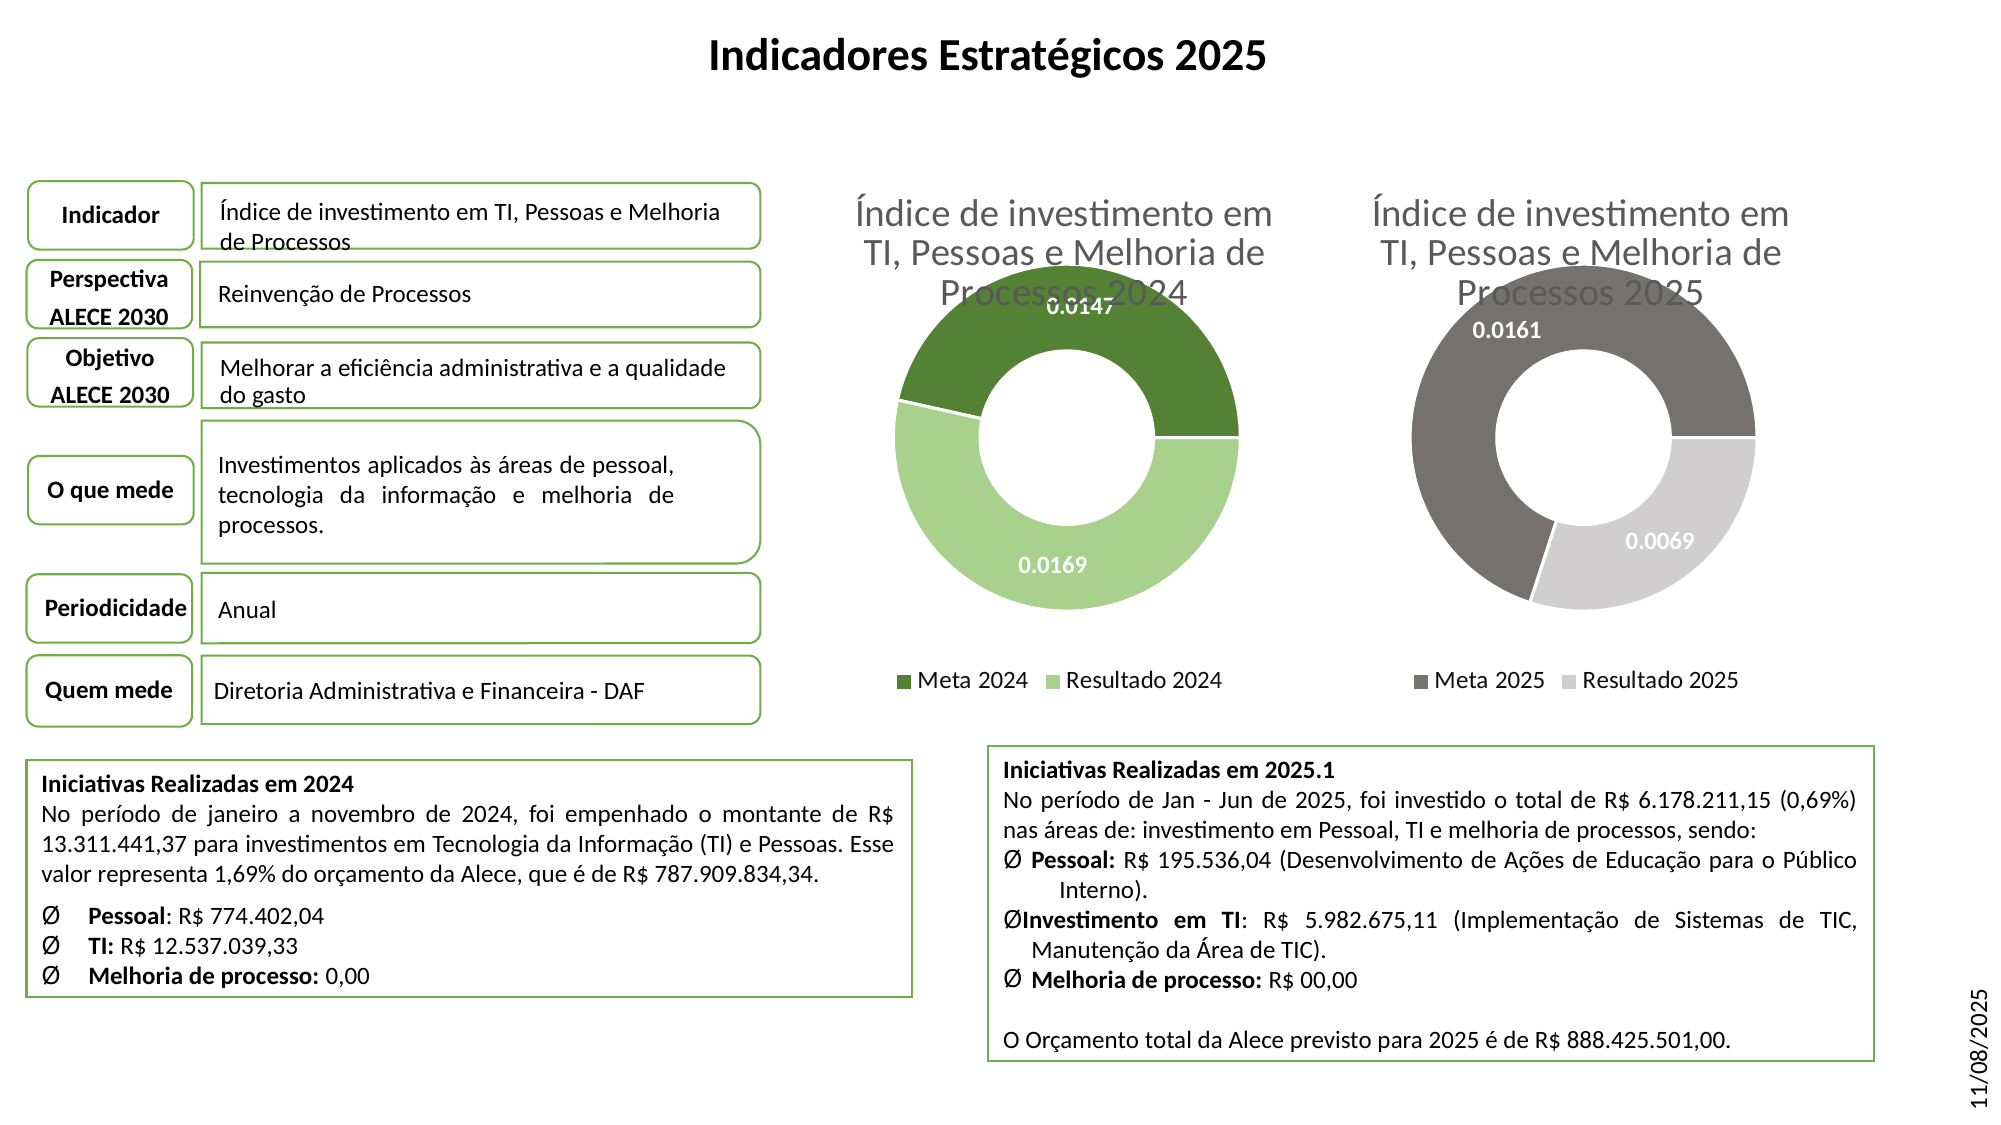

# Indicadores Estratégicos 2025
Indicador
### Chart: Índice de investimento em TI, Pessoas e Melhoria de Processos 2024
| Category | Colunas1 |
|---|---|
| Meta 2024 | 0.0147 |
| Resultado 2024 | 0.0169 |
### Chart: Índice de investimento em TI, Pessoas e Melhoria de Processos 2025
| Category | Colunas1 |
|---|---|
| Meta 2025 | 0.0161 |
| Resultado 2025 | 0.0069 |
Índice de investimento em TI, Pessoas e Melhoria de Processos
Perspectiva
ALECE 2030
Reinvenção de Processos
Objetivo
ALECE 2030
Melhorar a eficiência administrativa e a qualidade do gasto
Investimentos aplicados às áreas de pessoal, tecnologia da informação e melhoria de processos.
O que mede
Anual
Periodicidade
Quem mede
Diretoria Administrativa e Financeira - DAF
Iniciativas Realizadas em 2025.1
No período de Jan - Jun de 2025, foi investido o total de R$ 6.178.211,15 (0,69%) nas áreas de: investimento em Pessoal, TI e melhoria de processos, sendo:
Pessoal: R$ 195.536,04 (Desenvolvimento de Ações de Educação para o Público Interno).
Investimento em TI: R$ 5.982.675,11 (Implementação de Sistemas de TIC, Manutenção da Área de TIC).
Melhoria de processo: R$ 00,00
O Orçamento total da Alece previsto para 2025 é de R$ 888.425.501,00.
Iniciativas Realizadas em 2024
No período de janeiro a novembro de 2024, foi empenhado o montante de R$ 13.311.441,37 para investimentos em Tecnologia da Informação (TI) e Pessoas. Esse valor representa 1,69% do orçamento da Alece, que é de R$ 787.909.834,34.
Pessoal: R$ 774.402,04
TI: R$ 12.537.039,33
Melhoria de processo: 0,00
11/08/2025